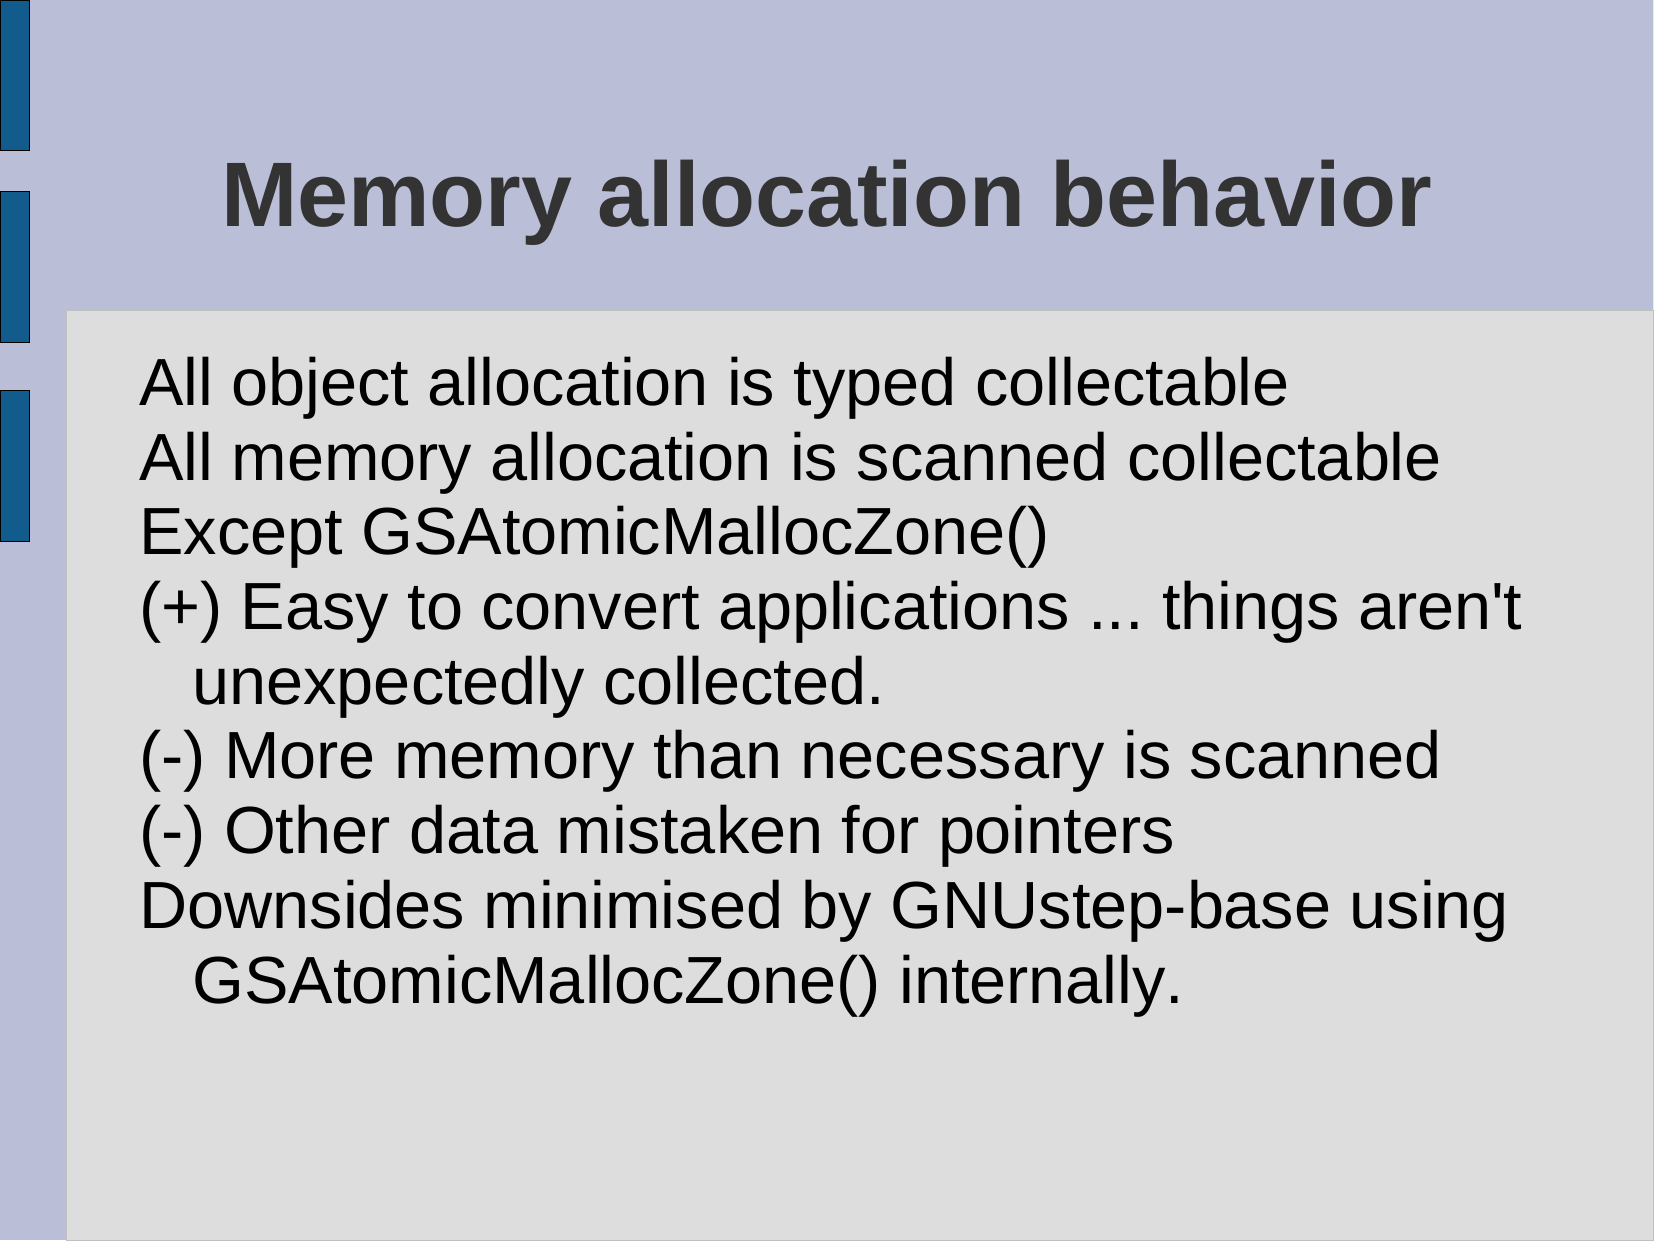

# Memory allocation behavior
All object allocation is typed collectable
All memory allocation is scanned collectable
Except GSAtomicMallocZone()
(+) Easy to convert applications ... things aren't unexpectedly collected.
(-) More memory than necessary is scanned
(-) Other data mistaken for pointers
Downsides minimised by GNUstep-base using GSAtomicMallocZone() internally.